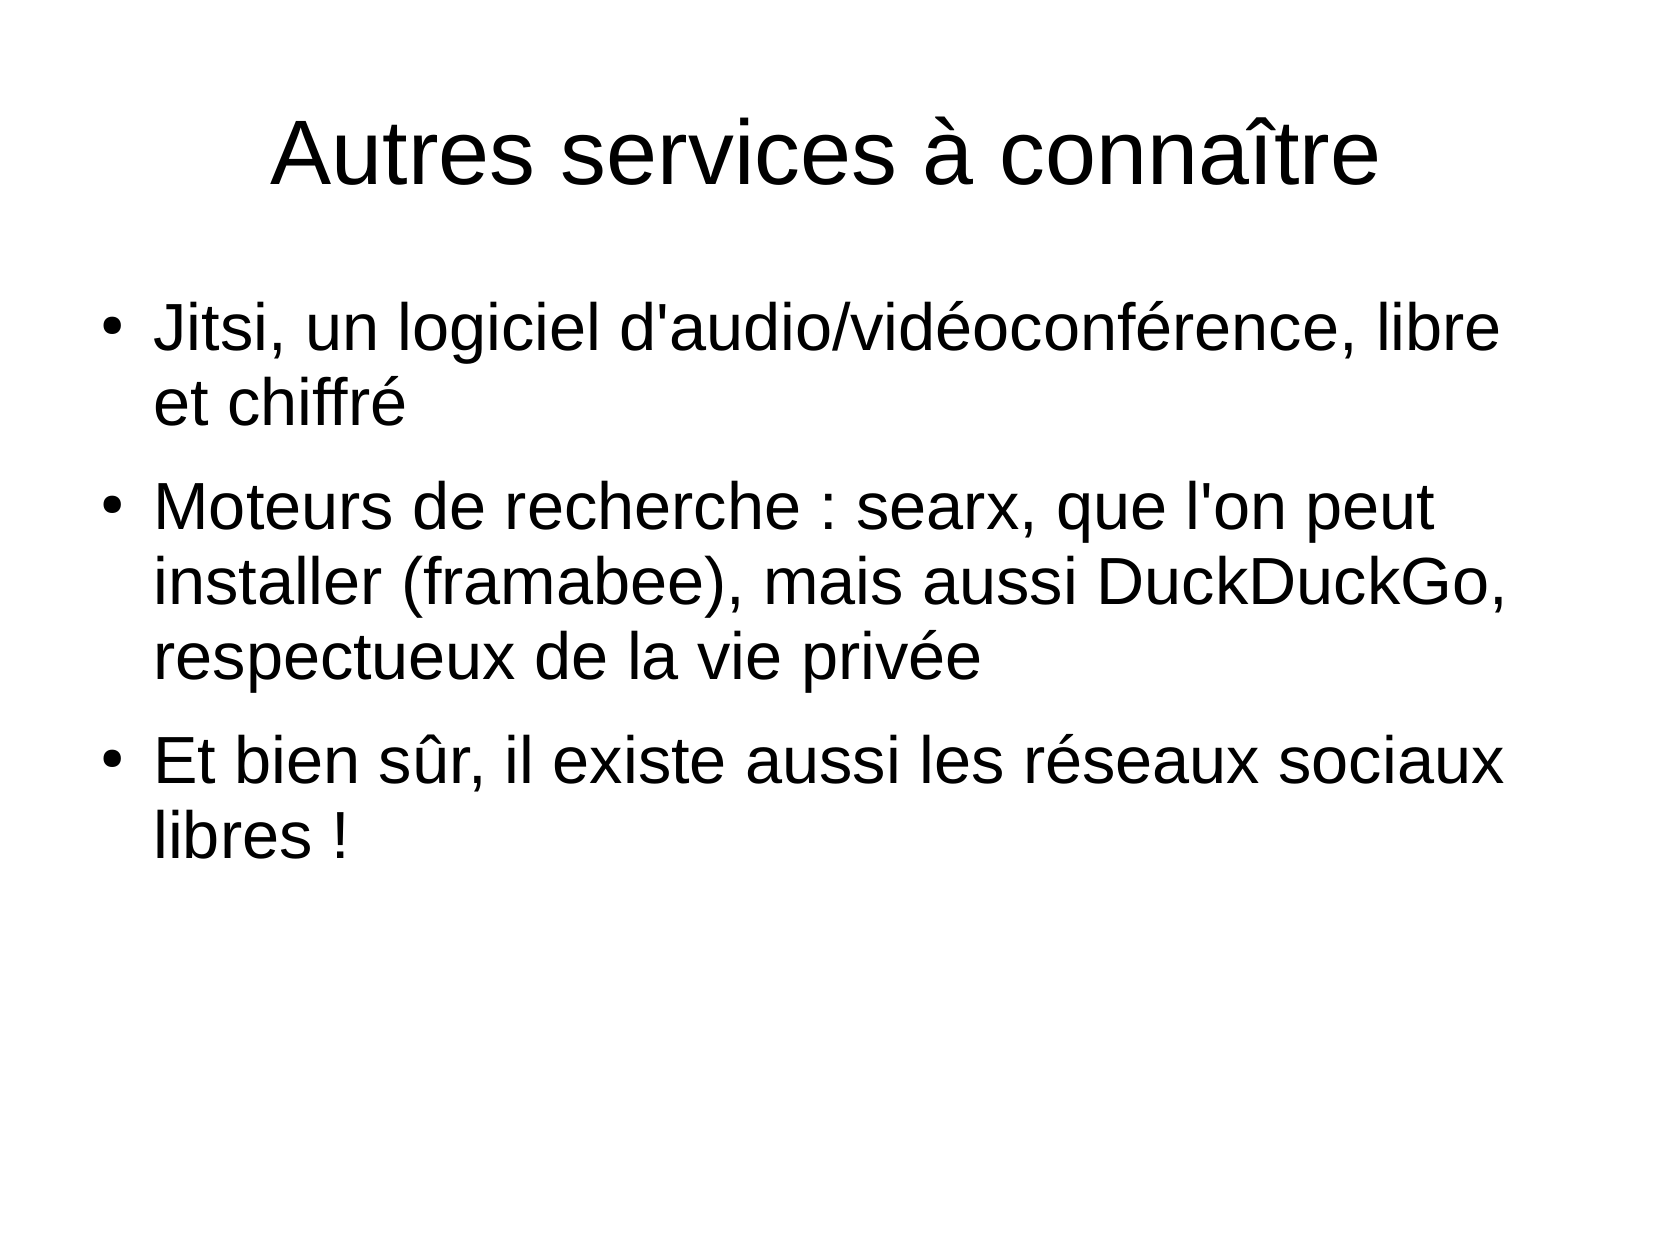

# Autres services à connaître
Jitsi, un logiciel d'audio/vidéoconférence, libre et chiffré
Moteurs de recherche : searx, que l'on peut installer (framabee), mais aussi DuckDuckGo, respectueux de la vie privée
Et bien sûr, il existe aussi les réseaux sociaux libres !